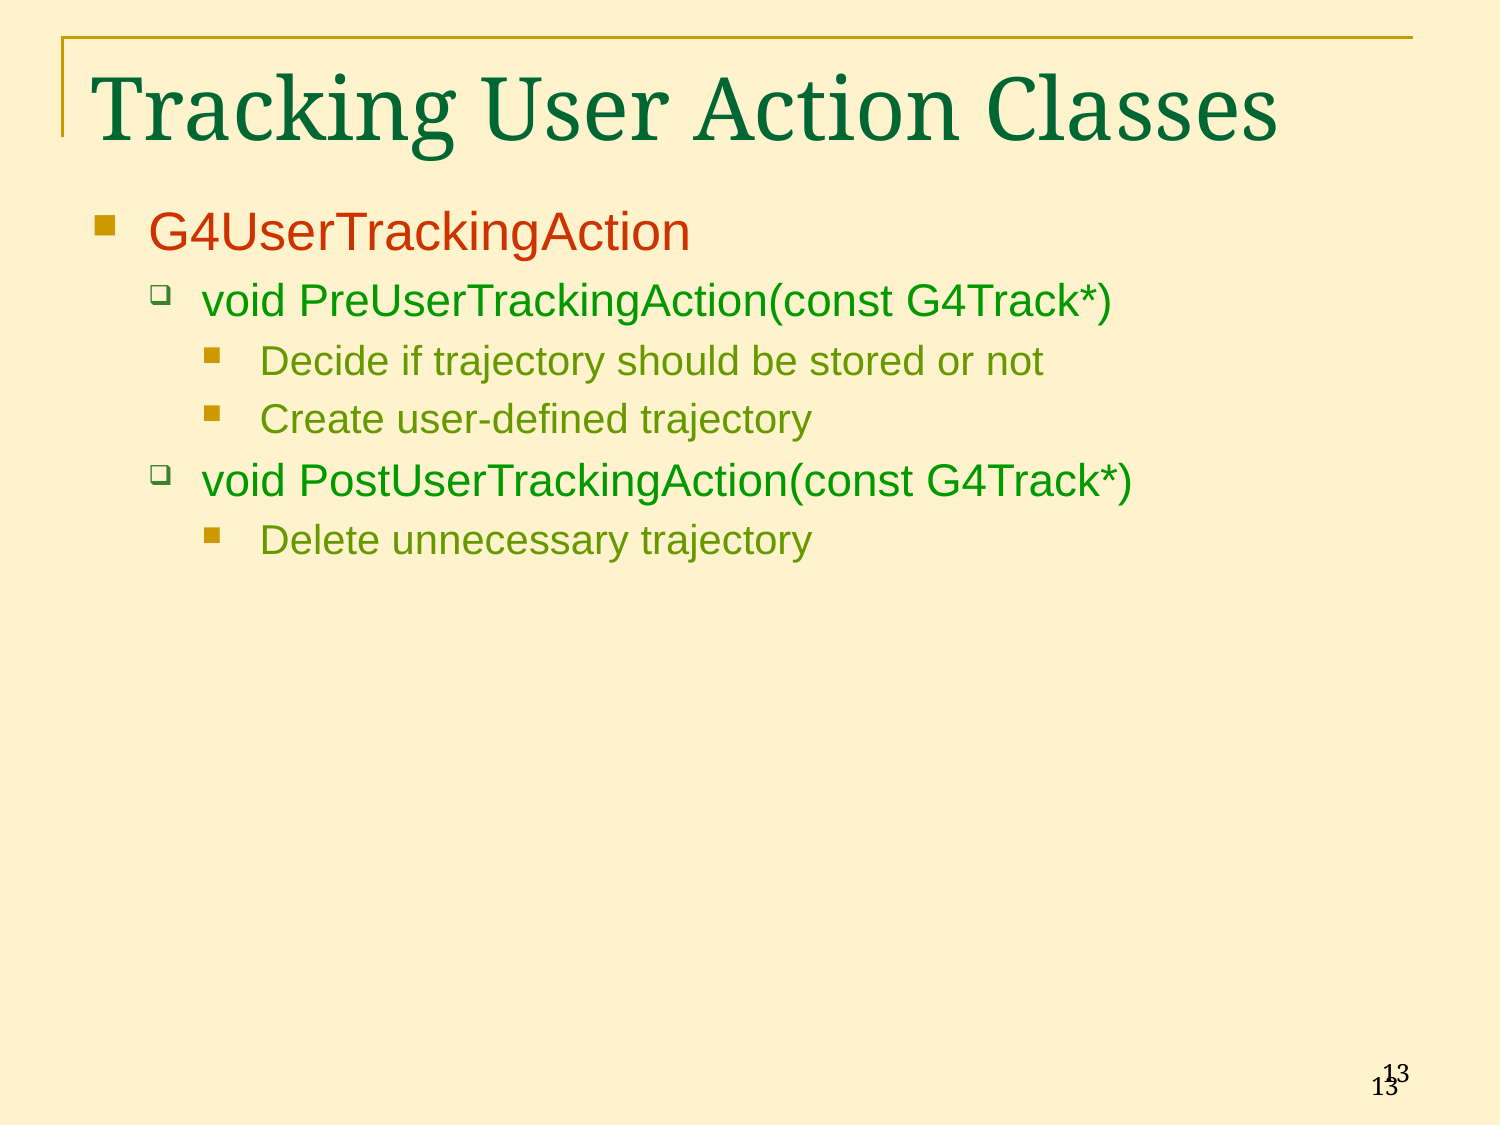

# Tracking User Action Classes
G4UserTrackingAction
void PreUserTrackingAction(const G4Track*)
Decide if trajectory should be stored or not
Create user-defined trajectory
void PostUserTrackingAction(const G4Track*)
Delete unnecessary trajectory